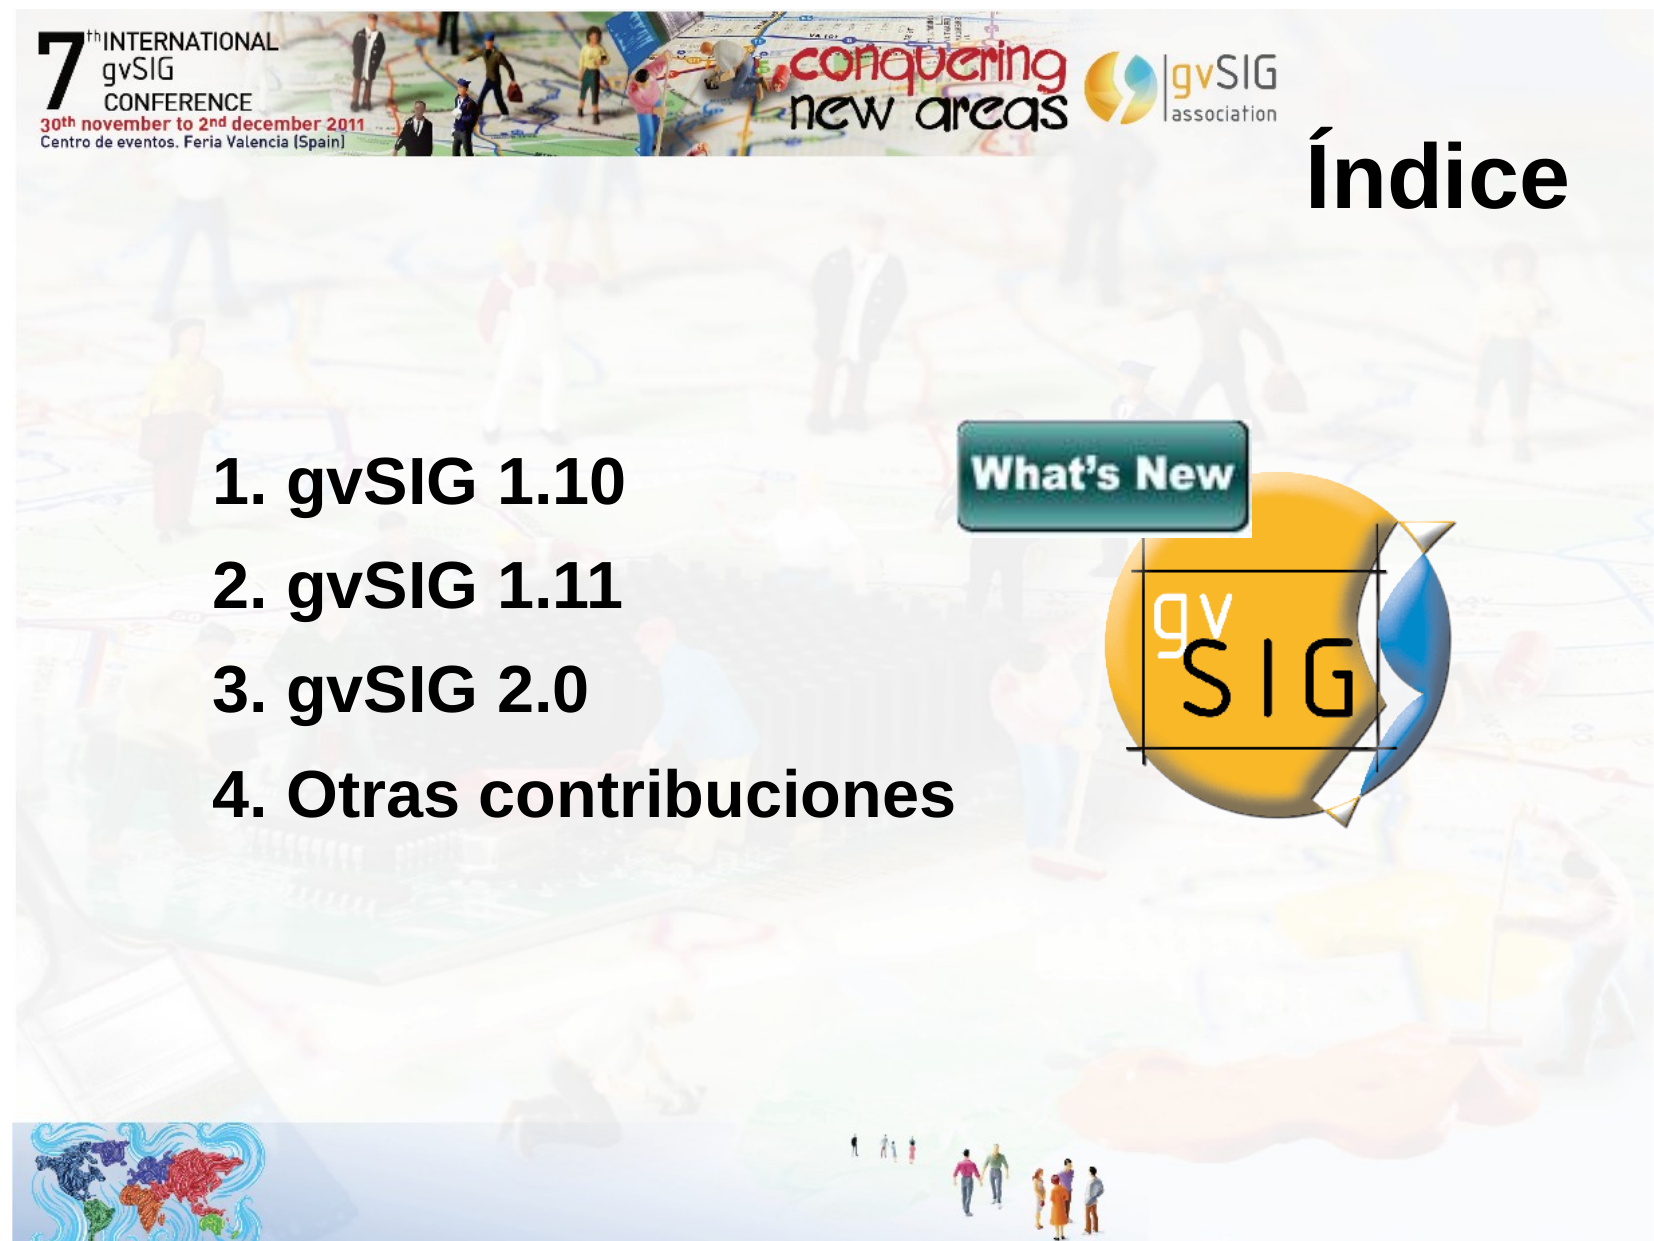

# Índice
1. gvSIG 1.10
2. gvSIG 1.11
3. gvSIG 2.0
4. Otras contribuciones